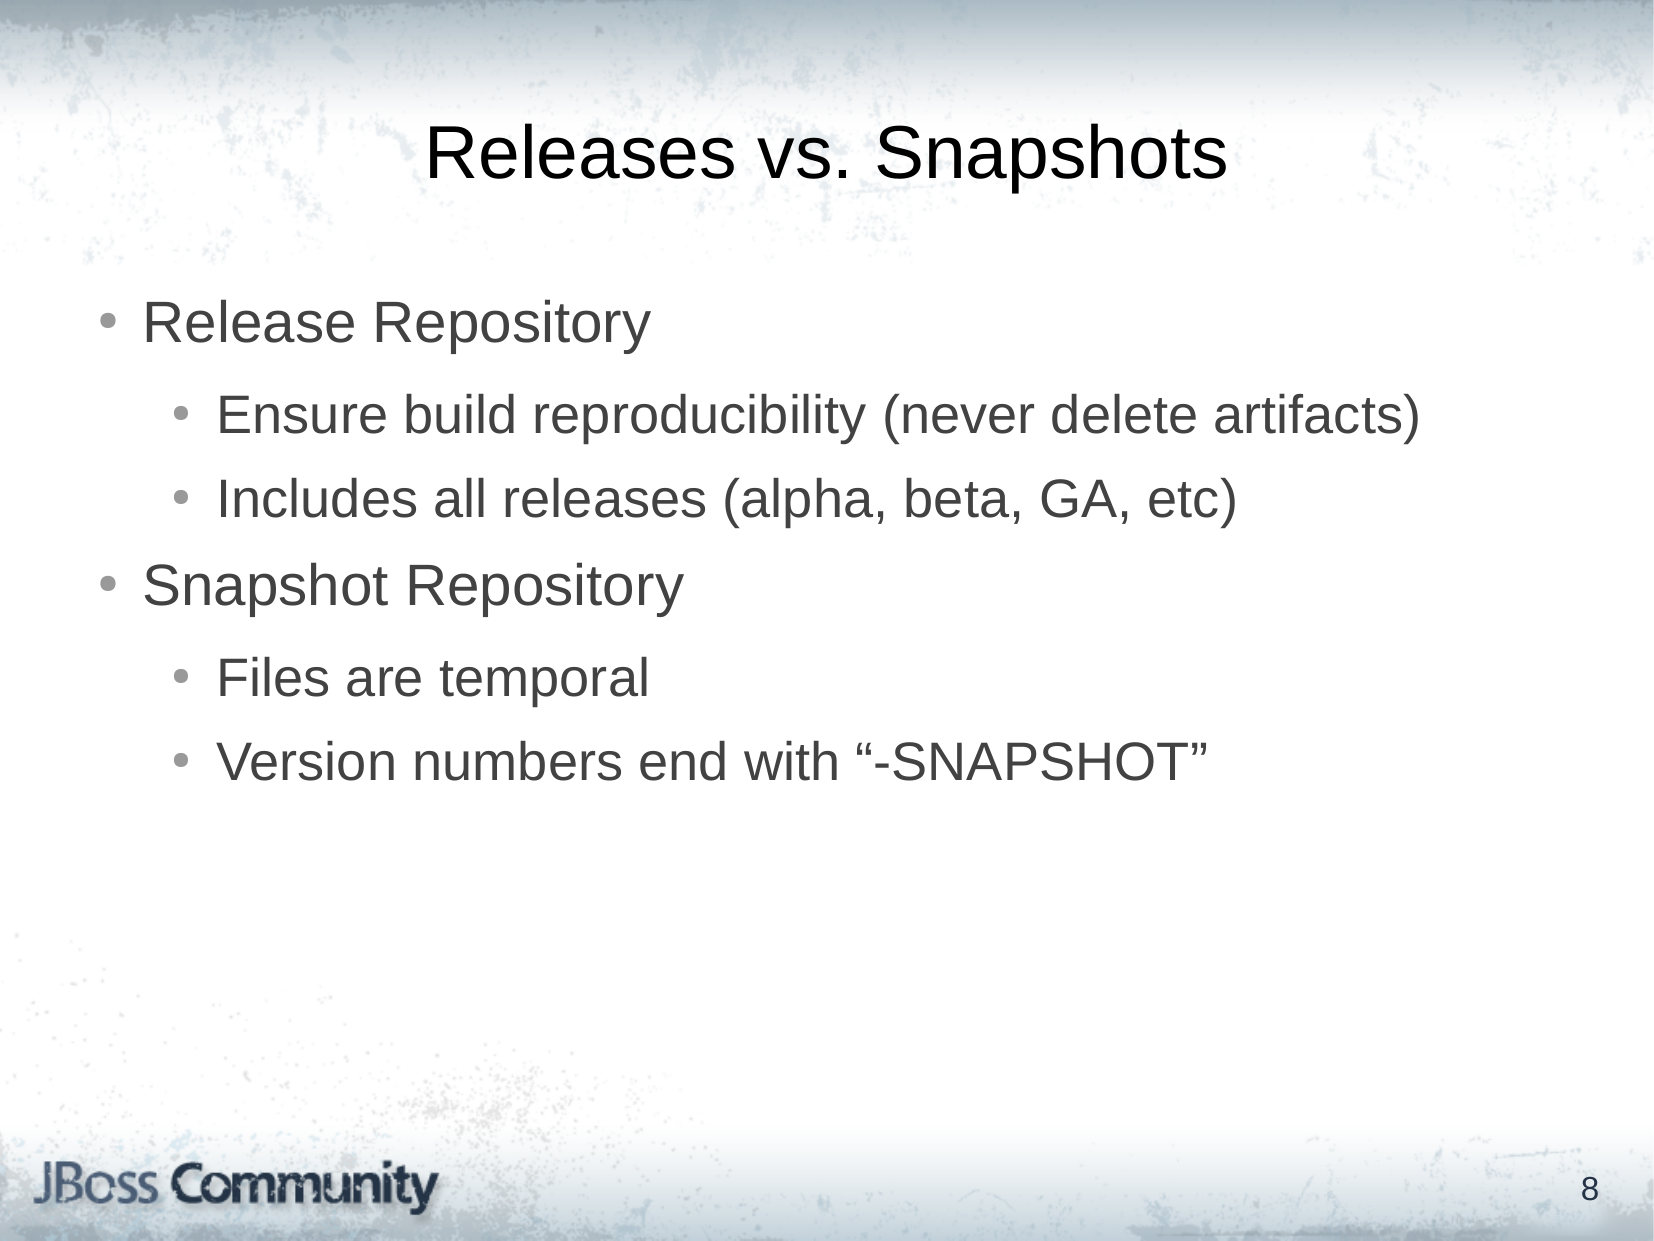

# Releases vs. Snapshots
Release Repository
Ensure build reproducibility (never delete artifacts)
Includes all releases (alpha, beta, GA, etc)
Snapshot Repository
Files are temporal
Version numbers end with “-SNAPSHOT”